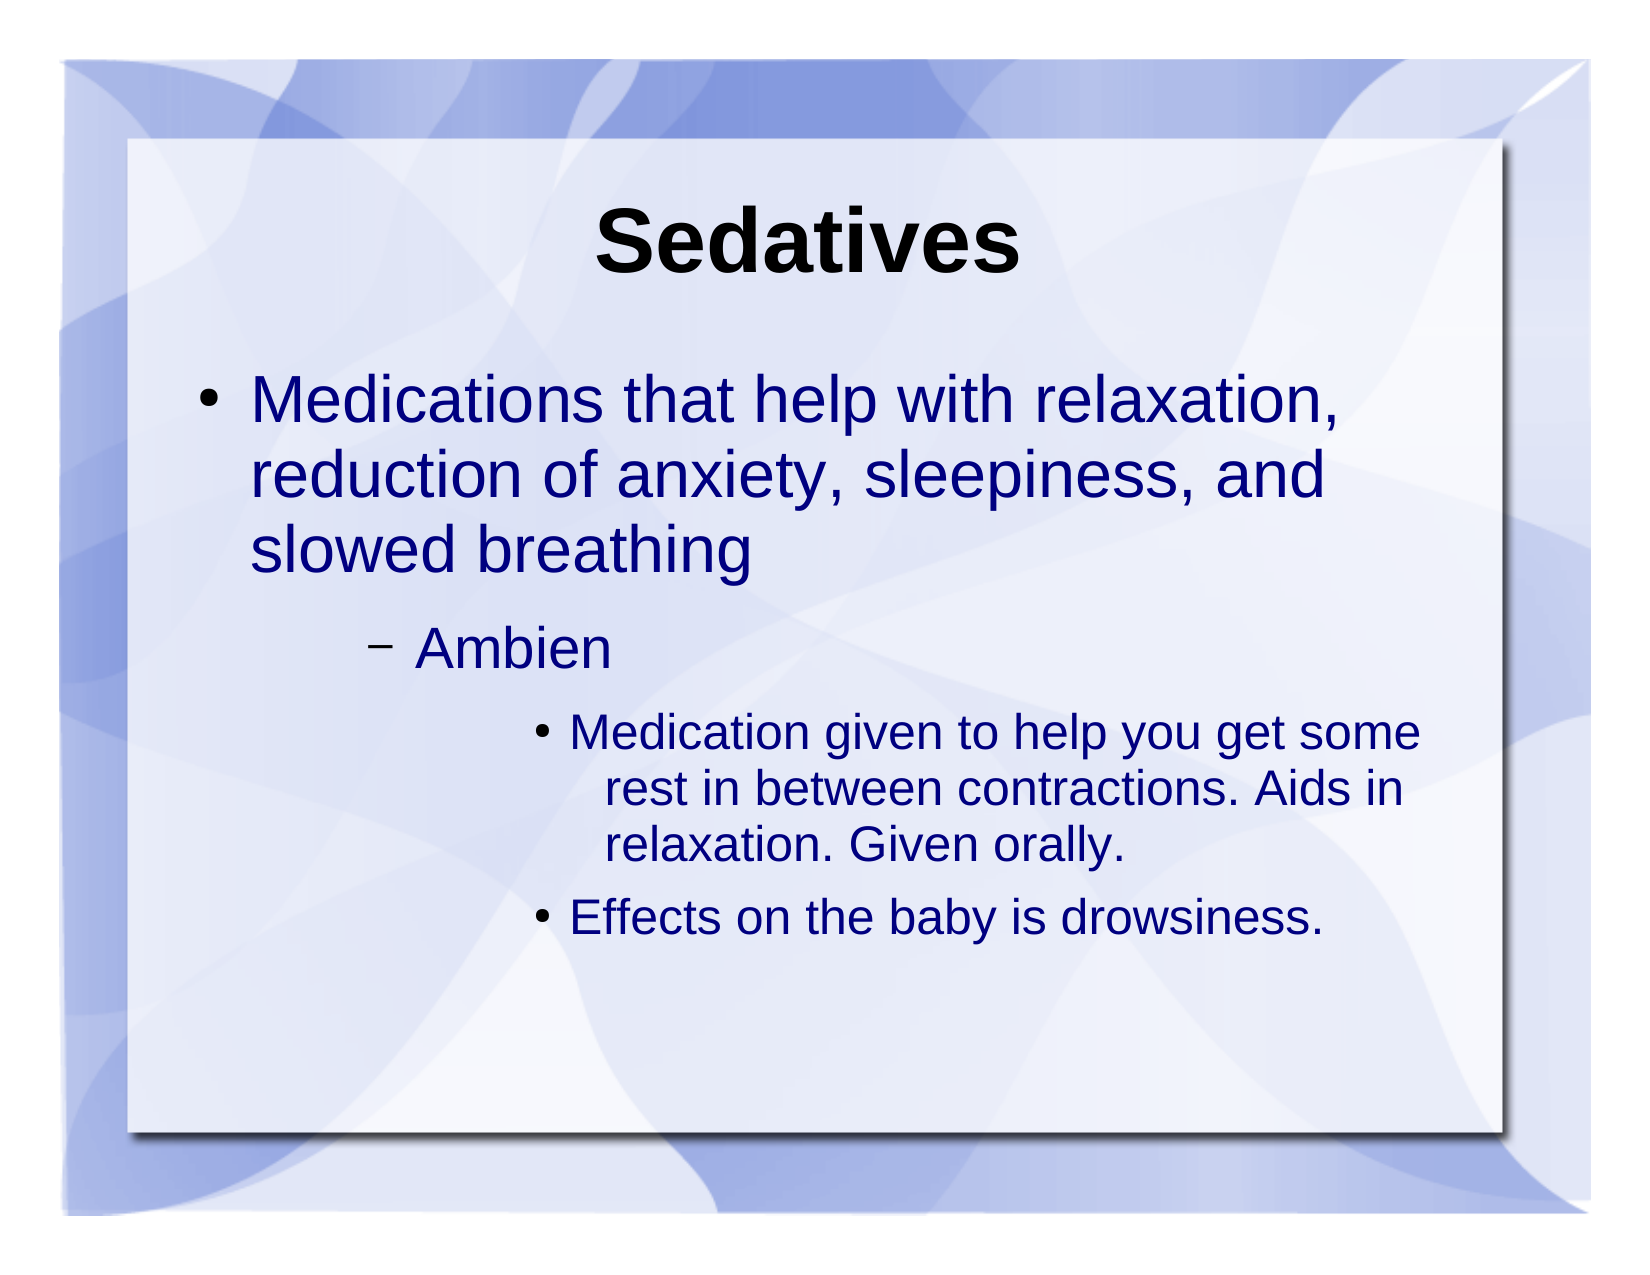

# Sedatives
Medications that help with relaxation, reduction of anxiety, sleepiness, and slowed breathing
Ambien
Medication given to help you get some rest in between contractions. Aids in relaxation. Given orally.
Effects on the baby is drowsiness.